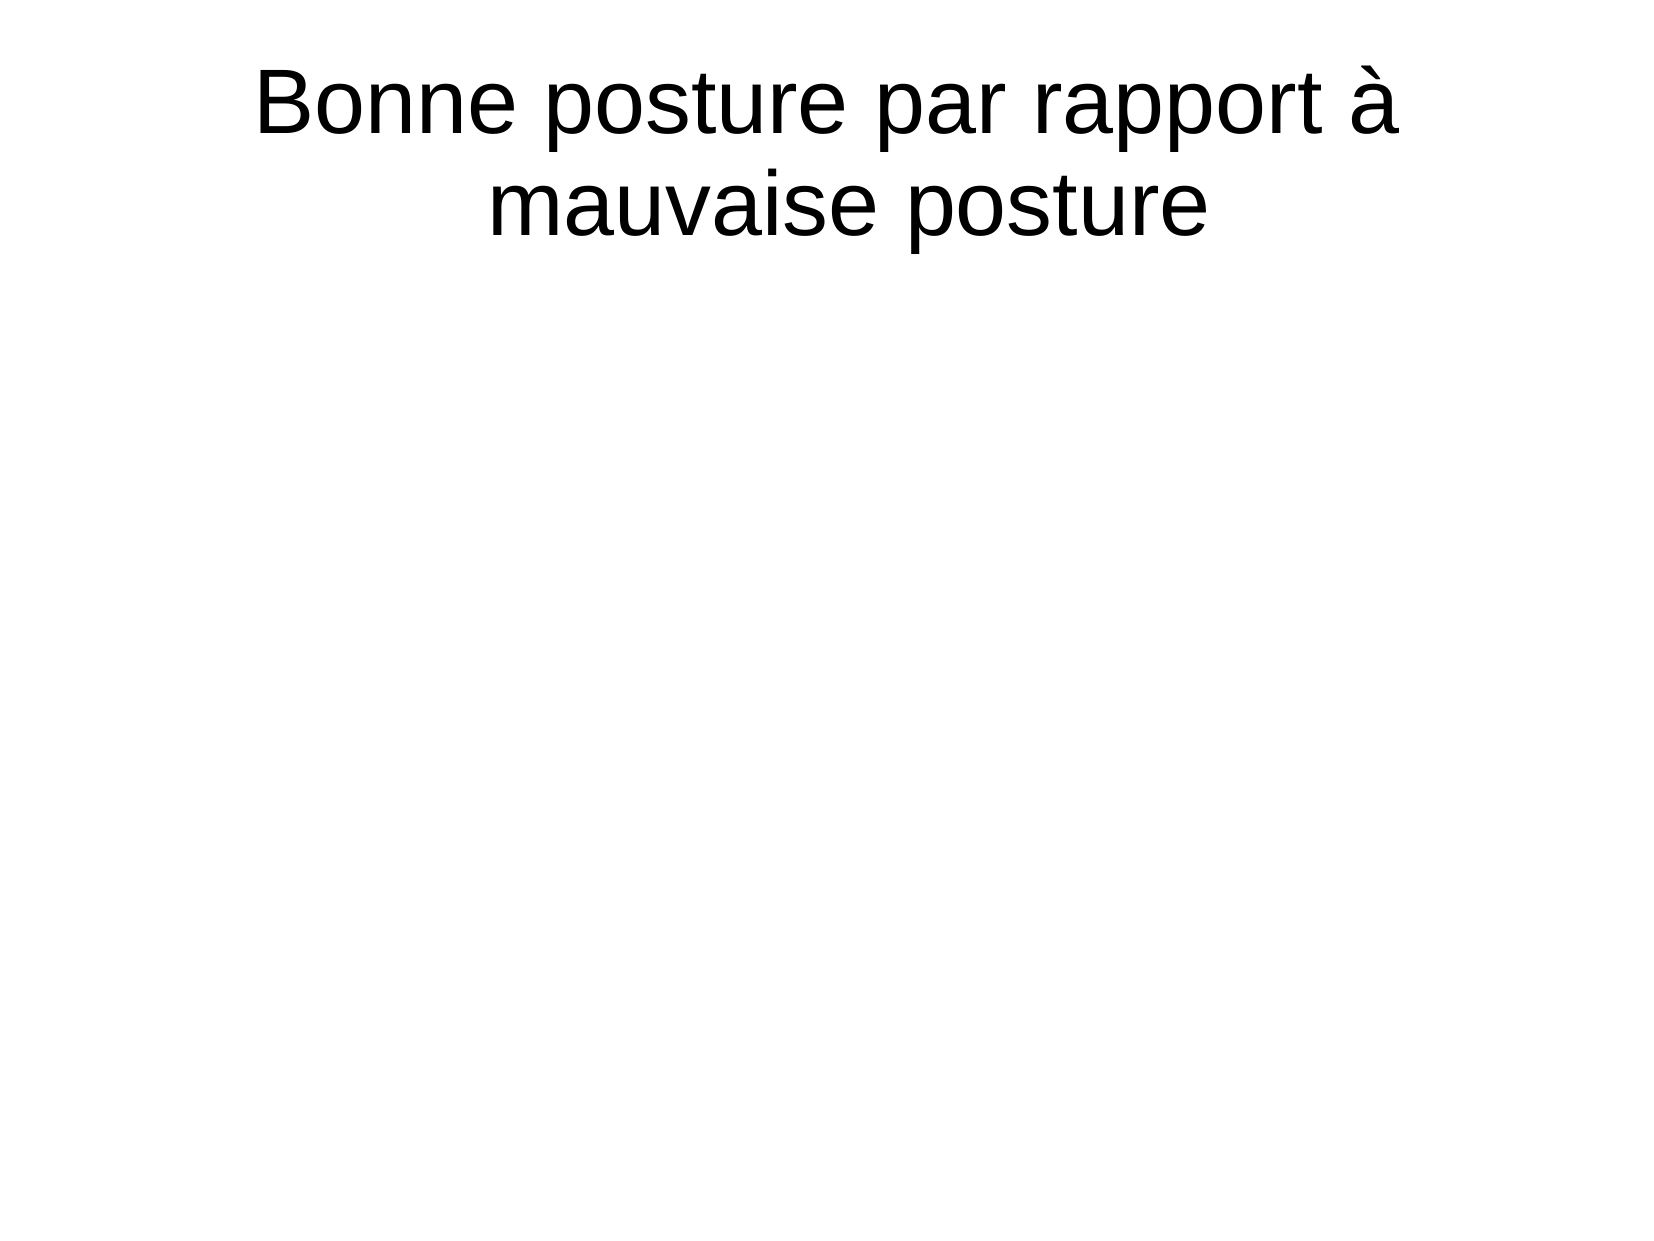

# Bonne posture par rapport à mauvaise posture